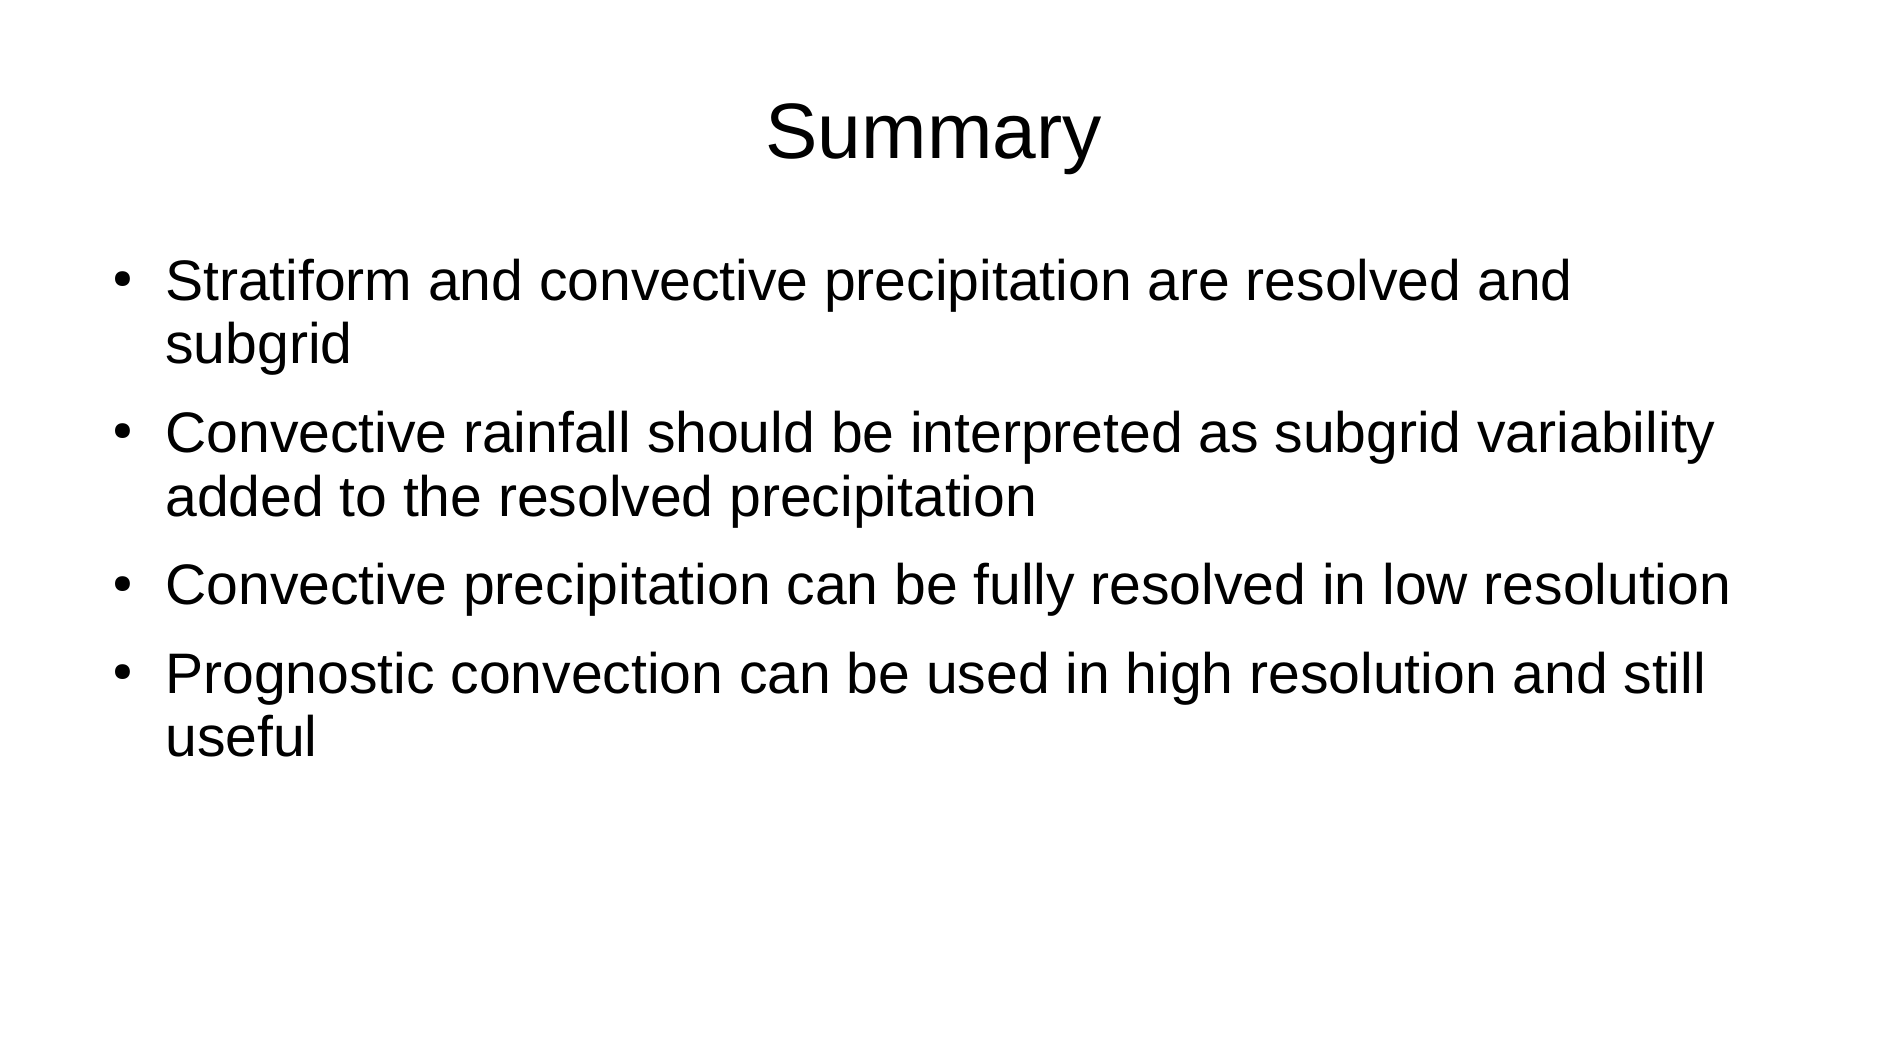

# Summary
Stratiform and convective precipitation are resolved and subgrid
Convective rainfall should be interpreted as subgrid variability added to the resolved precipitation
Convective precipitation can be fully resolved in low resolution
Prognostic convection can be used in high resolution and still useful